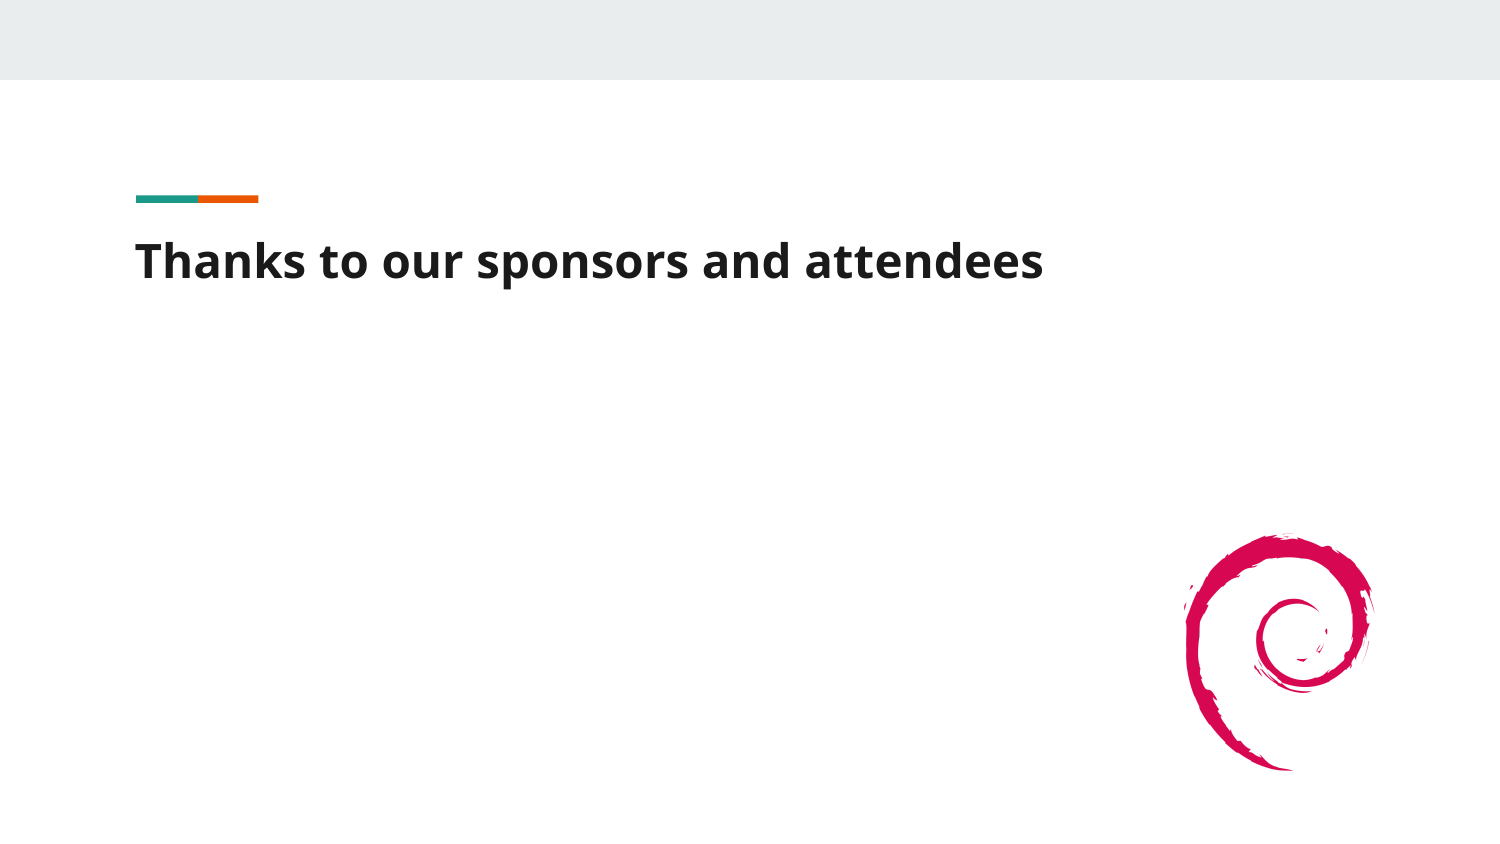

# Thanks to our sponsors and attendees